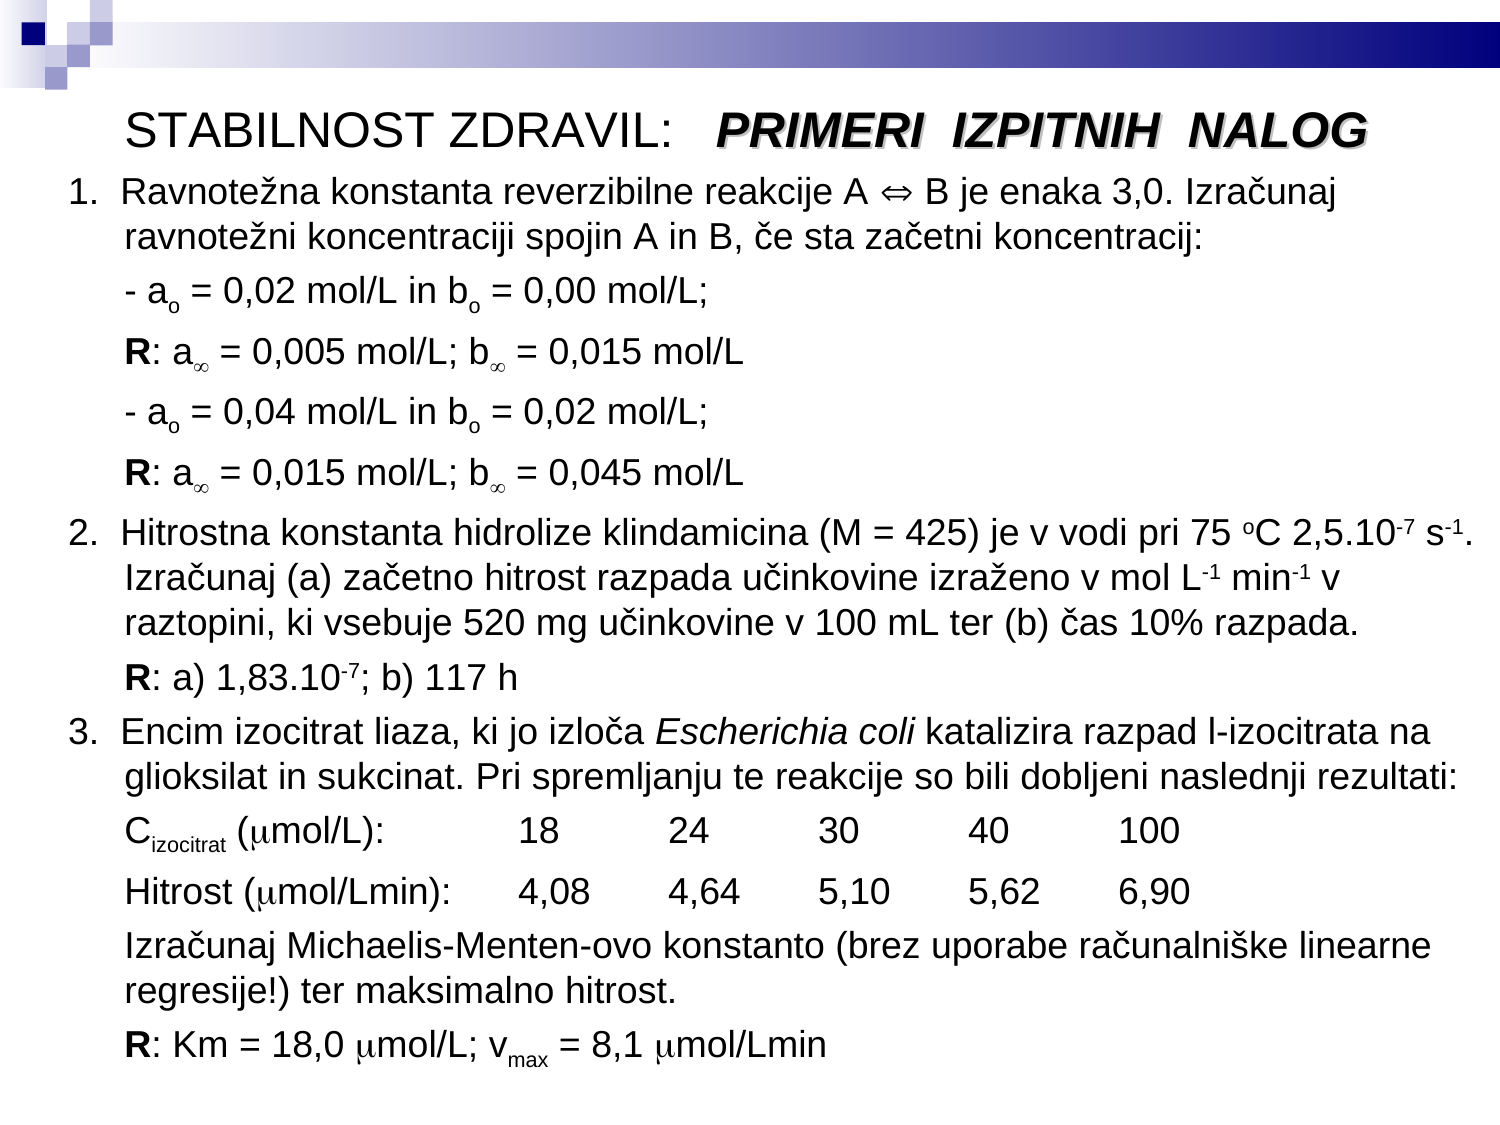

# STABILNOST ZDRAVIL: PRIMERI IZPITNIH NALOG
1. Ravnotežna konstanta reverzibilne reakcije A  B je enaka 3,0. Izračunaj ravnotežni koncentraciji spojin A in B, če sta začetni koncentracij:
	- ao = 0,02 mol/L in bo = 0,00 mol/L;
	R: a = 0,005 mol/L; b = 0,015 mol/L
	- ao = 0,04 mol/L in bo = 0,02 mol/L;
	R: a = 0,015 mol/L; b = 0,045 mol/L
2. Hitrostna konstanta hidrolize klindamicina (M = 425) je v vodi pri 75 oC 2,5.10-7 s-1. Izračunaj (a) začetno hitrost razpada učinkovine izraženo v mol L-1 min-1 v raztopini, ki vsebuje 520 mg učinkovine v 100 mL ter (b) čas 10% razpada.
	R: a) 1,83.10-7; b) 117 h
3. Encim izocitrat liaza, ki jo izloča Escherichia coli katalizira razpad l-izocitrata na glioksilat in sukcinat. Pri spremljanju te reakcije so bili dobljeni naslednji rezultati:
	Cizocitrat (mol/L):	18	24	30	40	100
	Hitrost (mol/Lmin):	4,08	4,64	5,10	5,62	6,90
	Izračunaj Michaelis-Menten-ovo konstanto (brez uporabe računalniške linearne regresije!) ter maksimalno hitrost.
	R: Km = 18,0 mol/L; vmax = 8,1 mol/Lmin